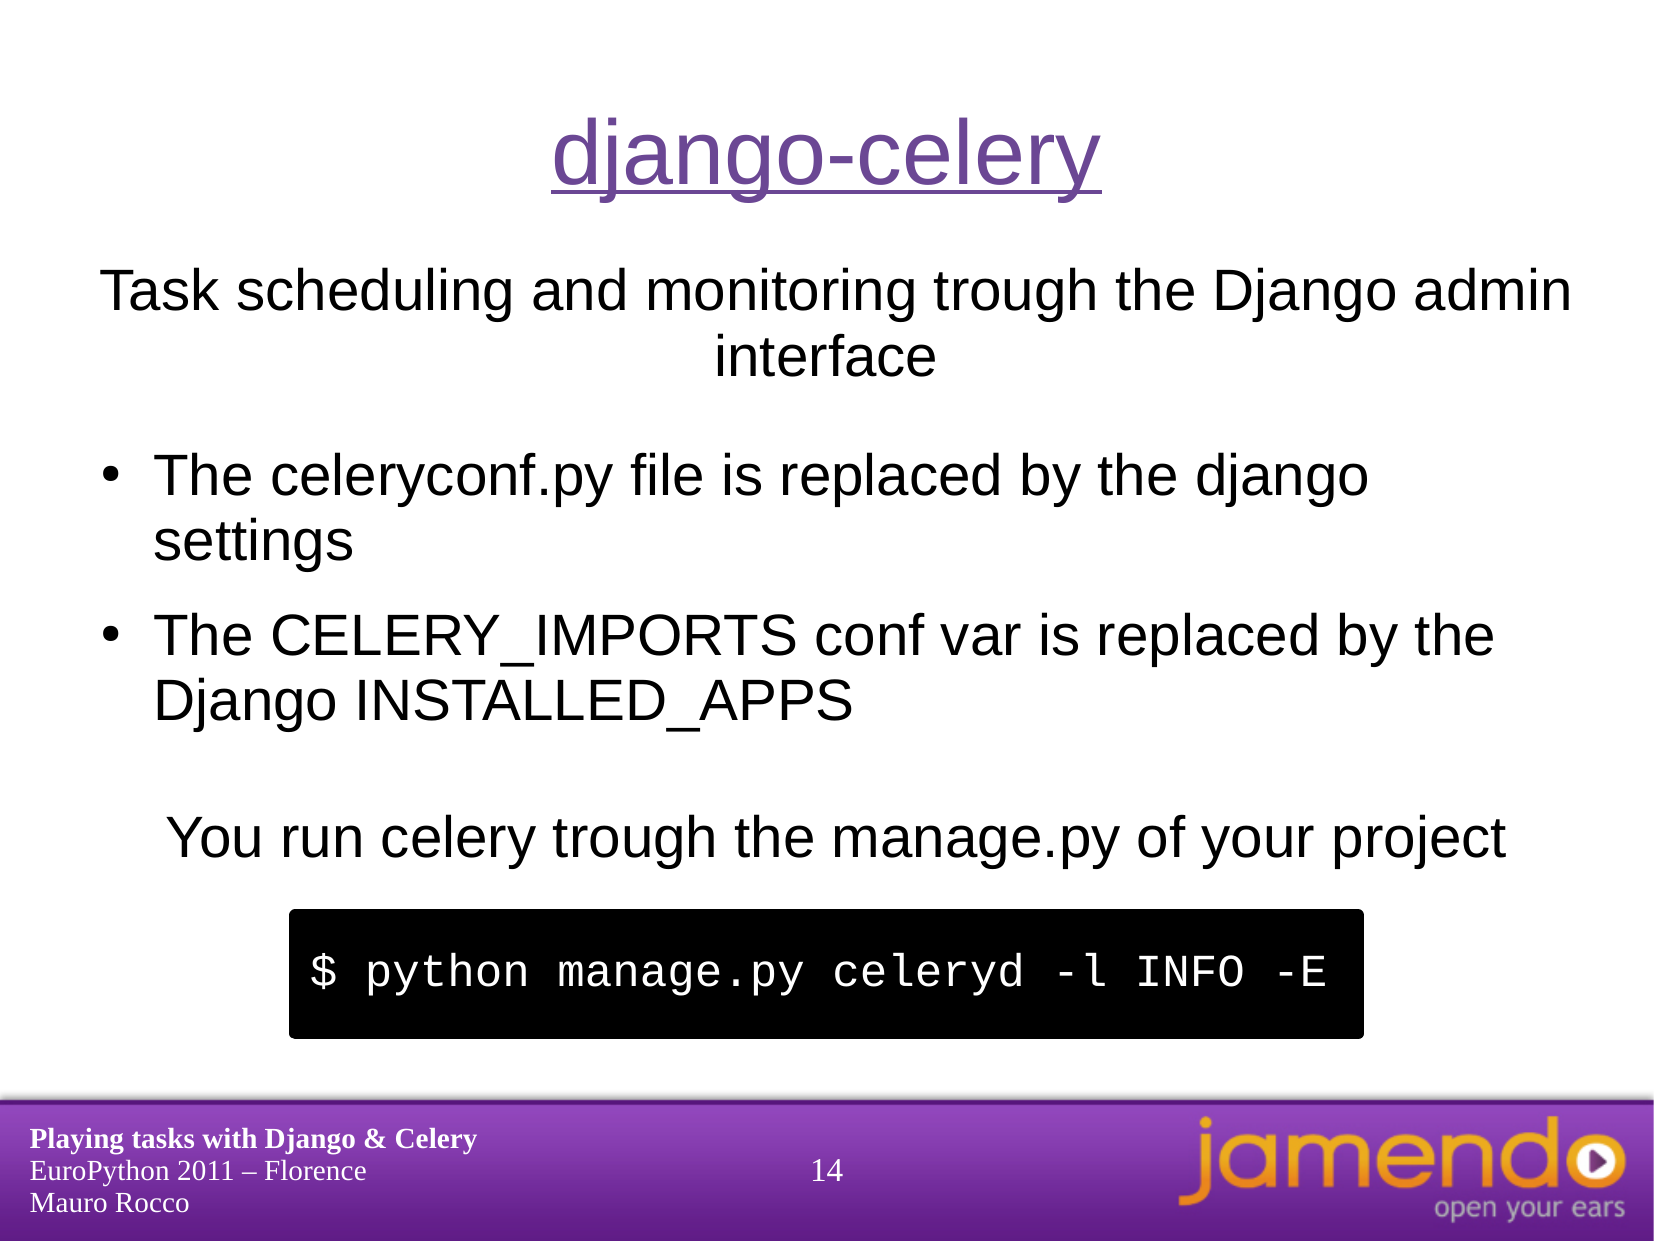

# django-celery
Task scheduling and monitoring trough the Django admin interface
The celeryconf.py file is replaced by the django settings
The CELERY_IMPORTS conf var is replaced by the Django INSTALLED_APPS
You run celery trough the manage.py of your project
$ python manage.py celeryd -l INFO -E
14